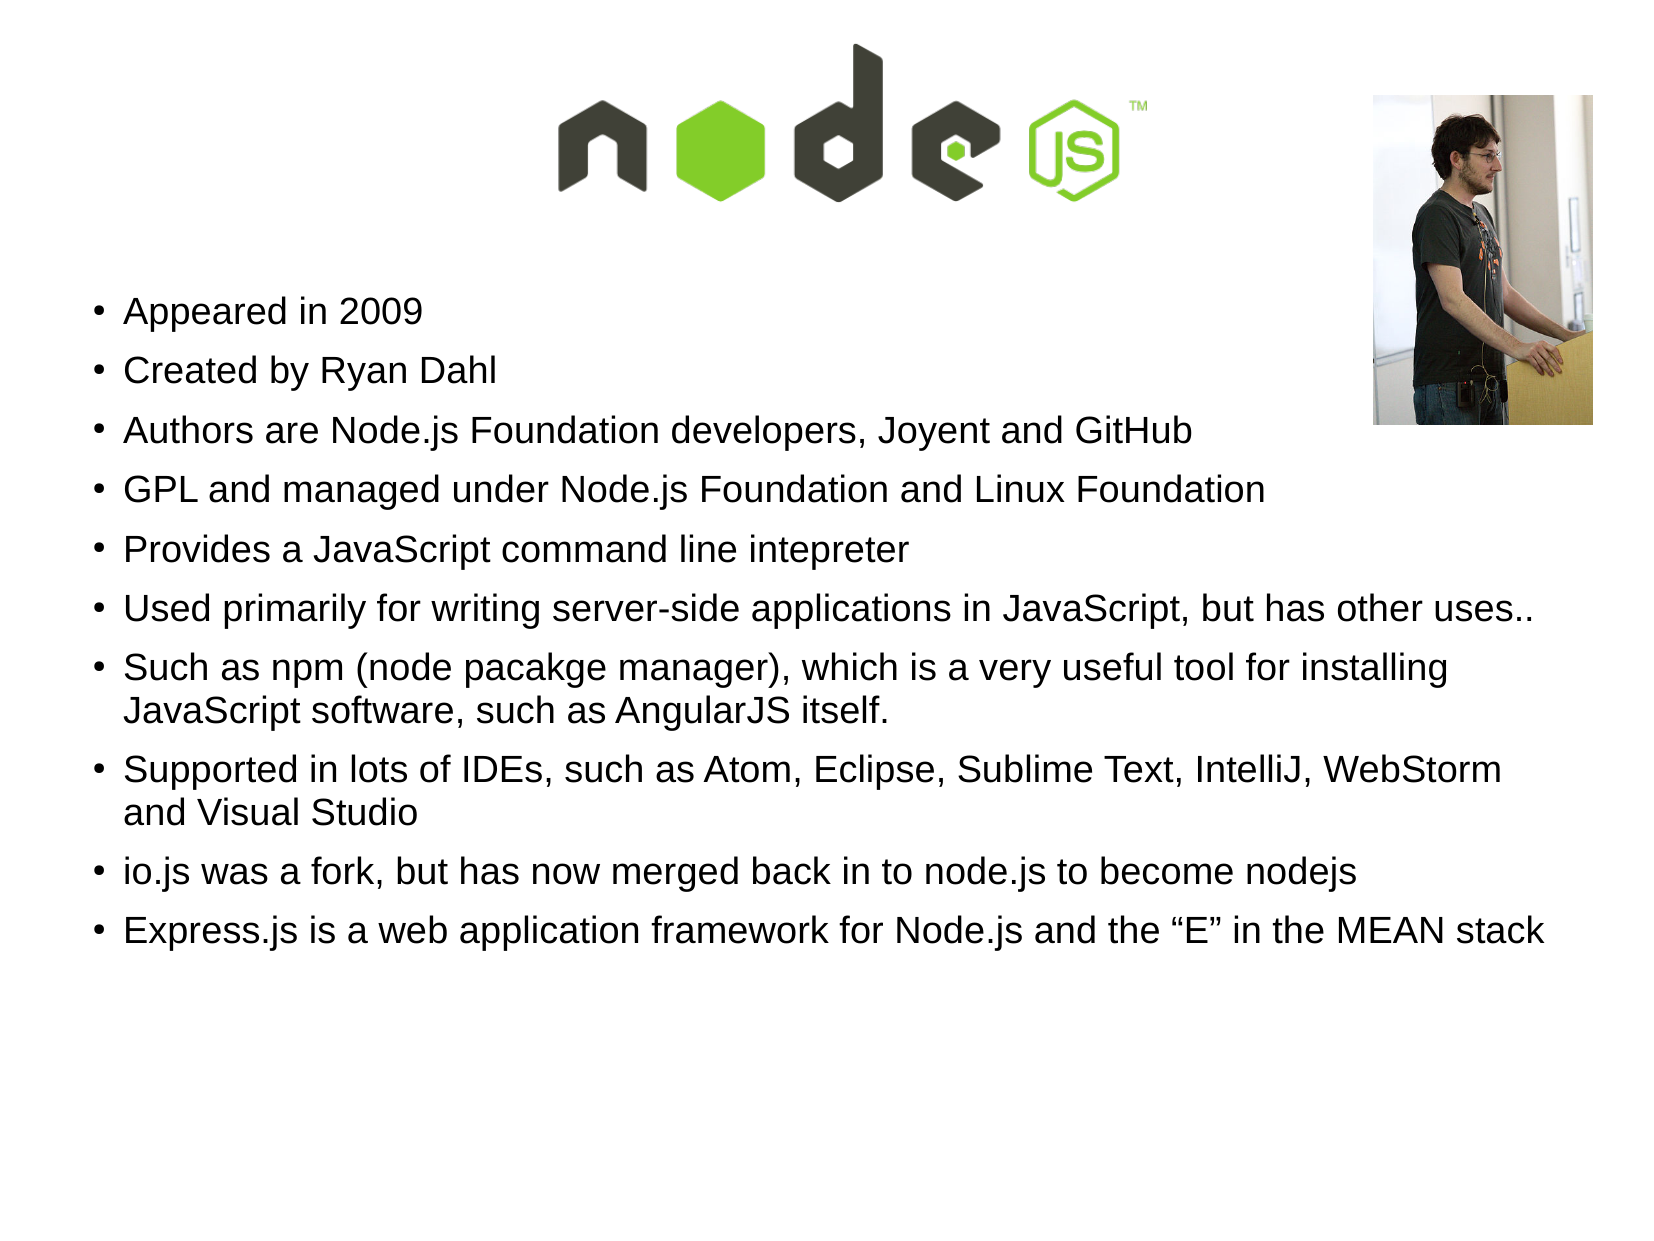

# Appeared in 2009
Created by Ryan Dahl
Authors are Node.js Foundation developers, Joyent and GitHub
GPL and managed under Node.js Foundation and Linux Foundation
Provides a JavaScript command line intepreter
Used primarily for writing server-side applications in JavaScript, but has other uses..
Such as npm (node pacakge manager), which is a very useful tool for installing JavaScript software, such as AngularJS itself.
Supported in lots of IDEs, such as Atom, Eclipse, Sublime Text, IntelliJ, WebStorm and Visual Studio
io.js was a fork, but has now merged back in to node.js to become nodejs
Express.js is a web application framework for Node.js and the “E” in the MEAN stack